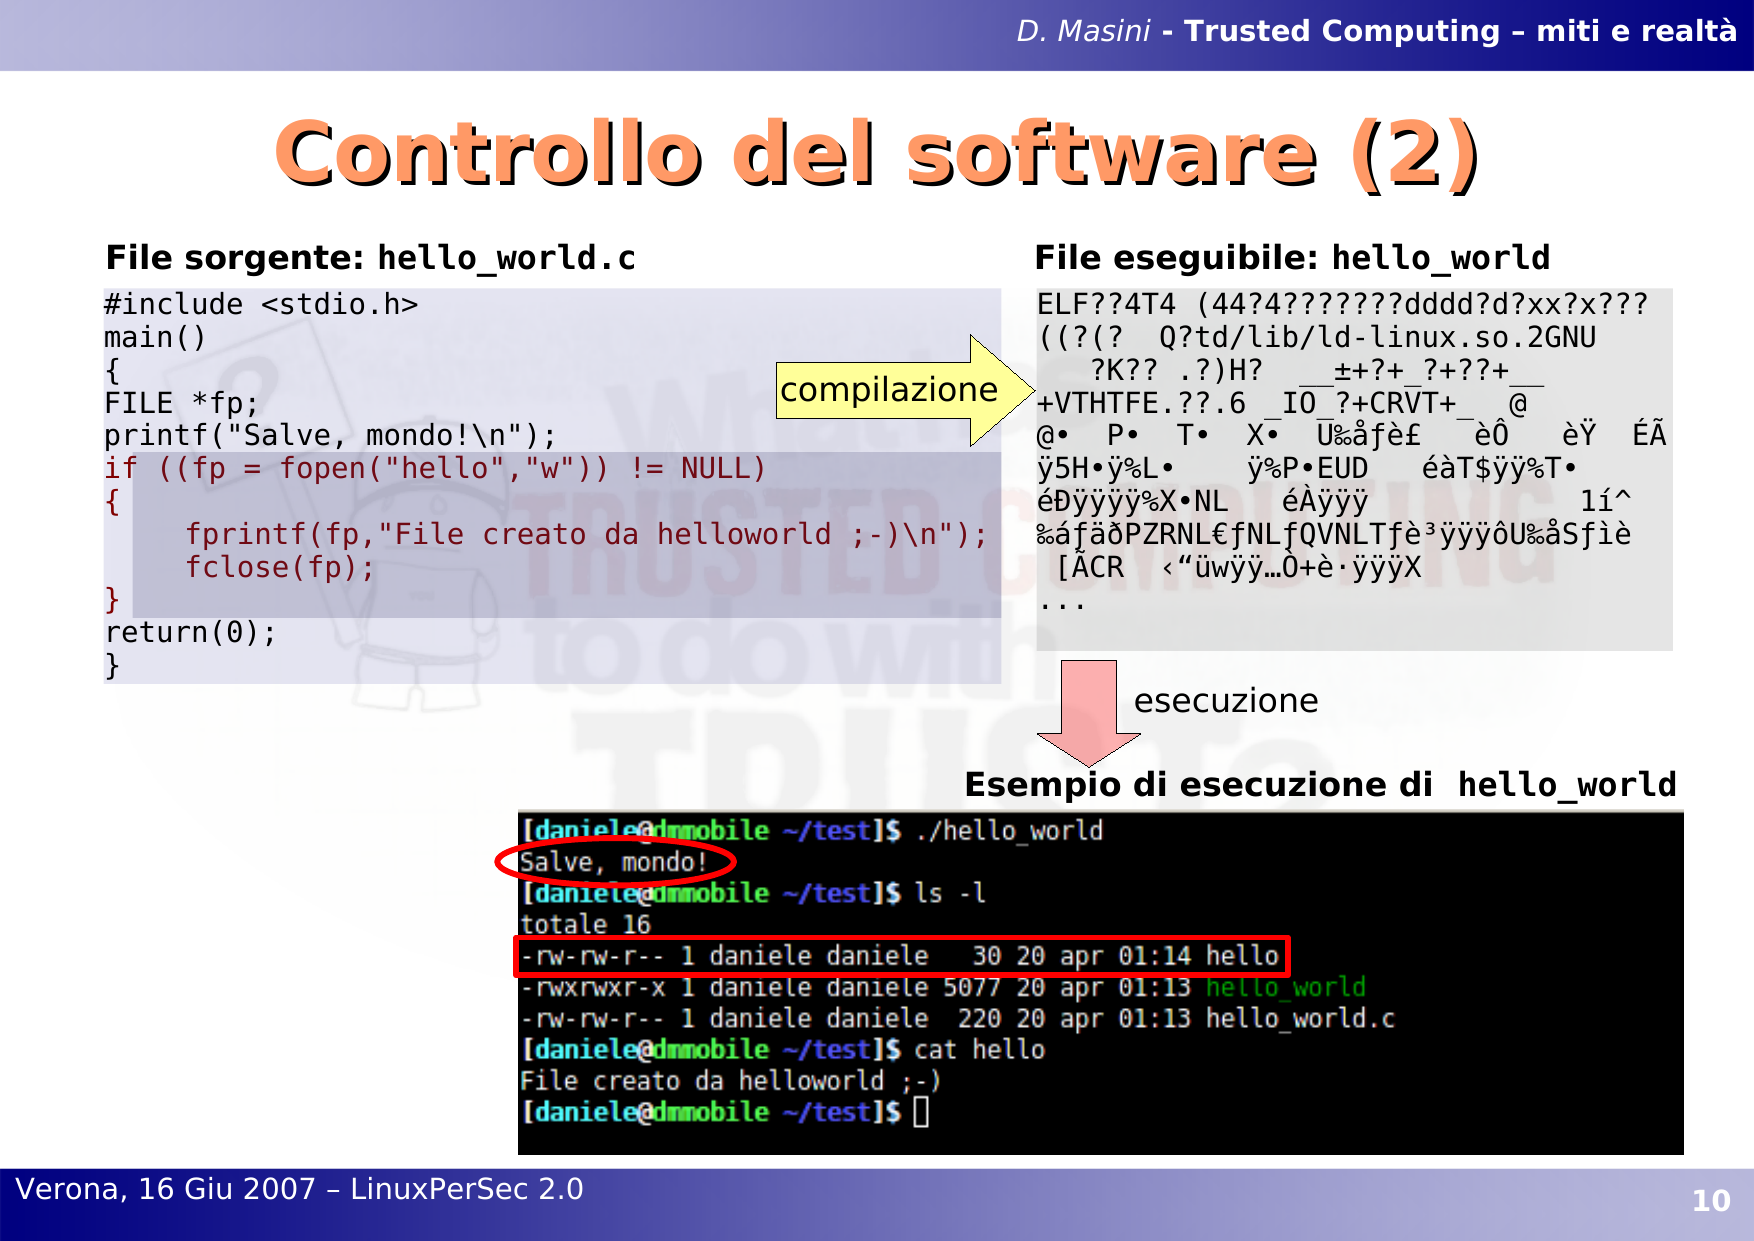

# Controllo del software (2)
File sorgente: hello_world.c
File eseguibile: hello_world
#include <stdio.h>
main()
{
FILE *fp;
printf("Salve, mondo!\n");
if ((fp = fopen("hello","w")) != NULL)
{
fprintf(fp,"File creato da helloworld ;-)\n");
fclose(fp);
}
return(0);
}
ELF??4T4 (44?4???????dddd?d?xx?x???((?(? Q?td/lib/ld-linux.so.2GNU ?K?? .?)H? __±+?+_?+??+__ +VTHTFE.??.6 _IO_?+CRVT+_ @ @• P• T• X• U‰åƒè£ èÔ èŸ ÉÃ ÿ5H•ÿ%L• ÿ%P•EUD éàT$ÿÿ%T• éÐÿÿÿÿ%X•NL éÀÿÿÿ 1í^‰áƒäðPZRNL€ƒNLƒQVNLTƒè³ÿÿÿôU‰åSƒìè [ÃCR ‹“üwÿÿ…Ò+è·ÿÿÿX
...
compilazione
esecuzione
Esempio di esecuzione di hello_world